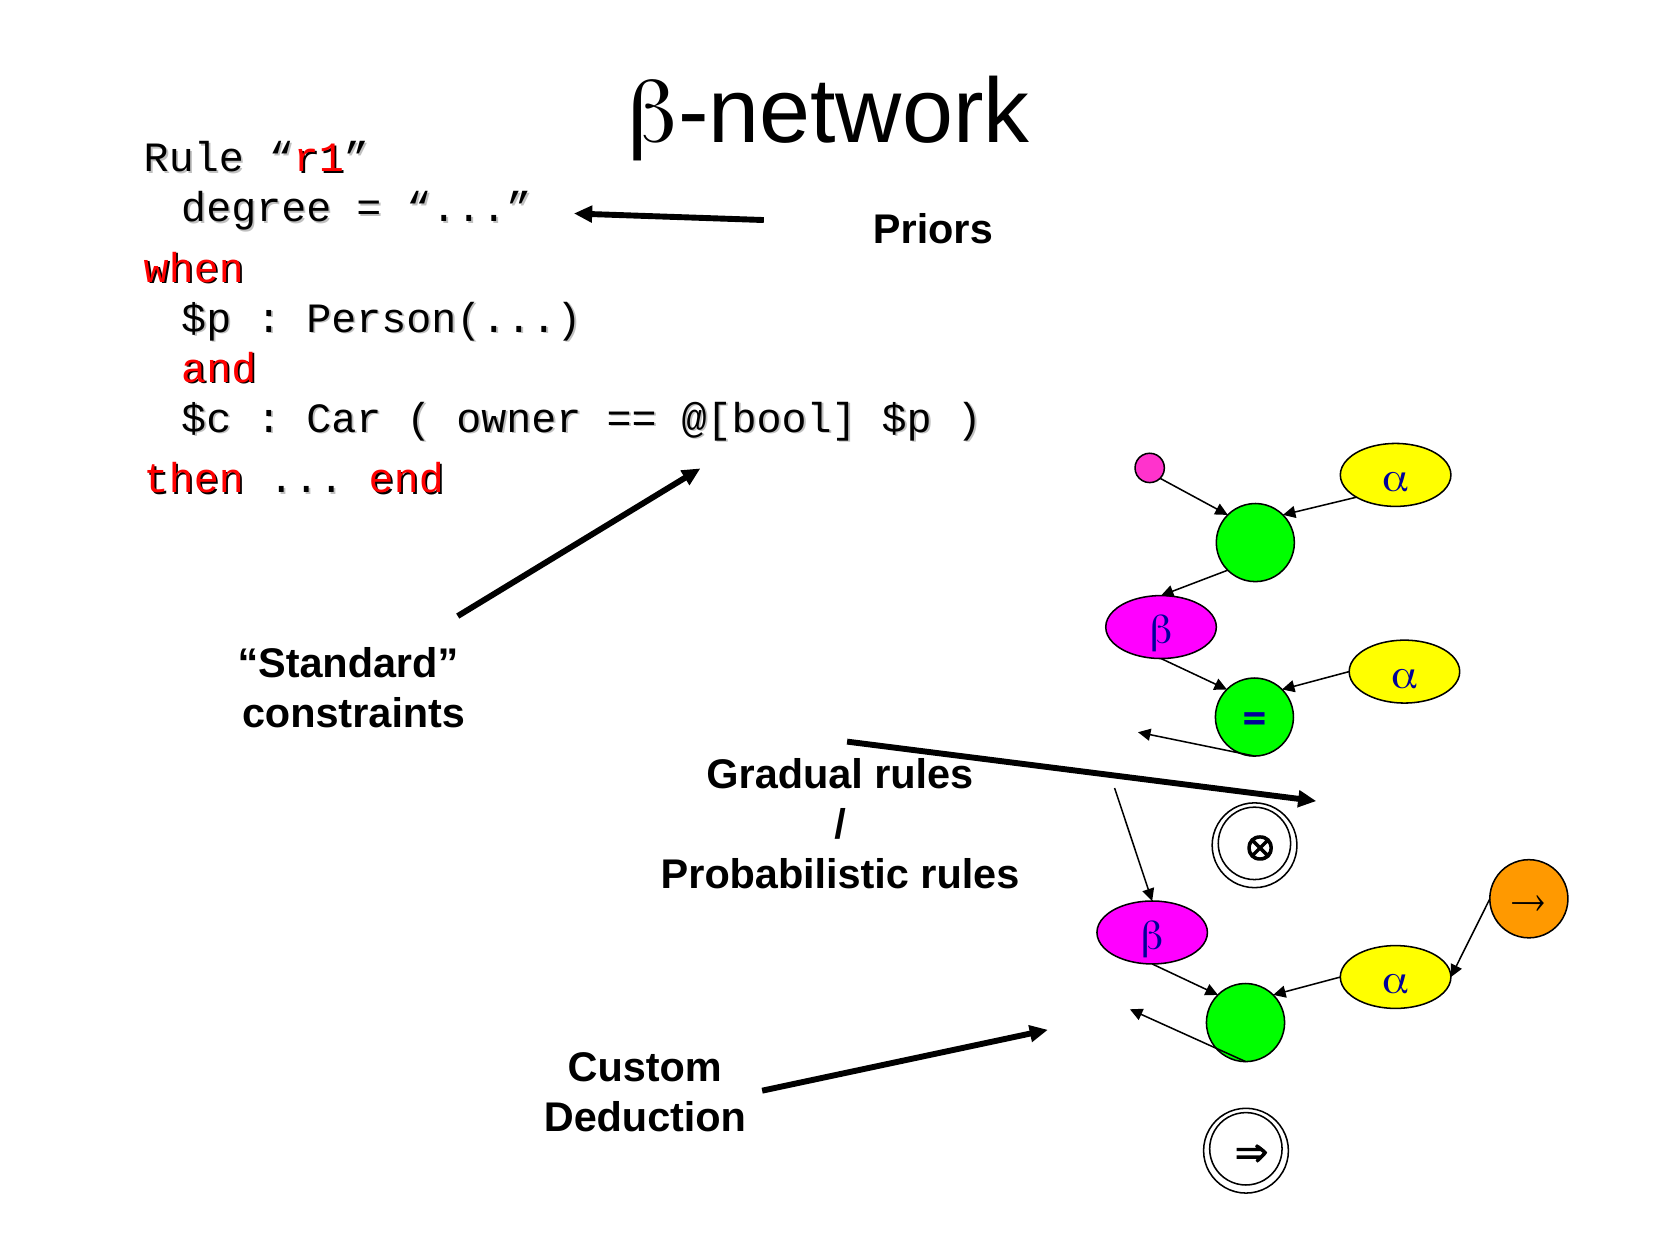

# -network
Rule “r1”
degree = “...”
when
$p : Person(...)
and
$c : Car ( owner == @[bool] $p )‏
then ... end
Priors


“Standard”
constraints

=
Gradual rules
/
Probabilistic rules




Custom
Deduction
